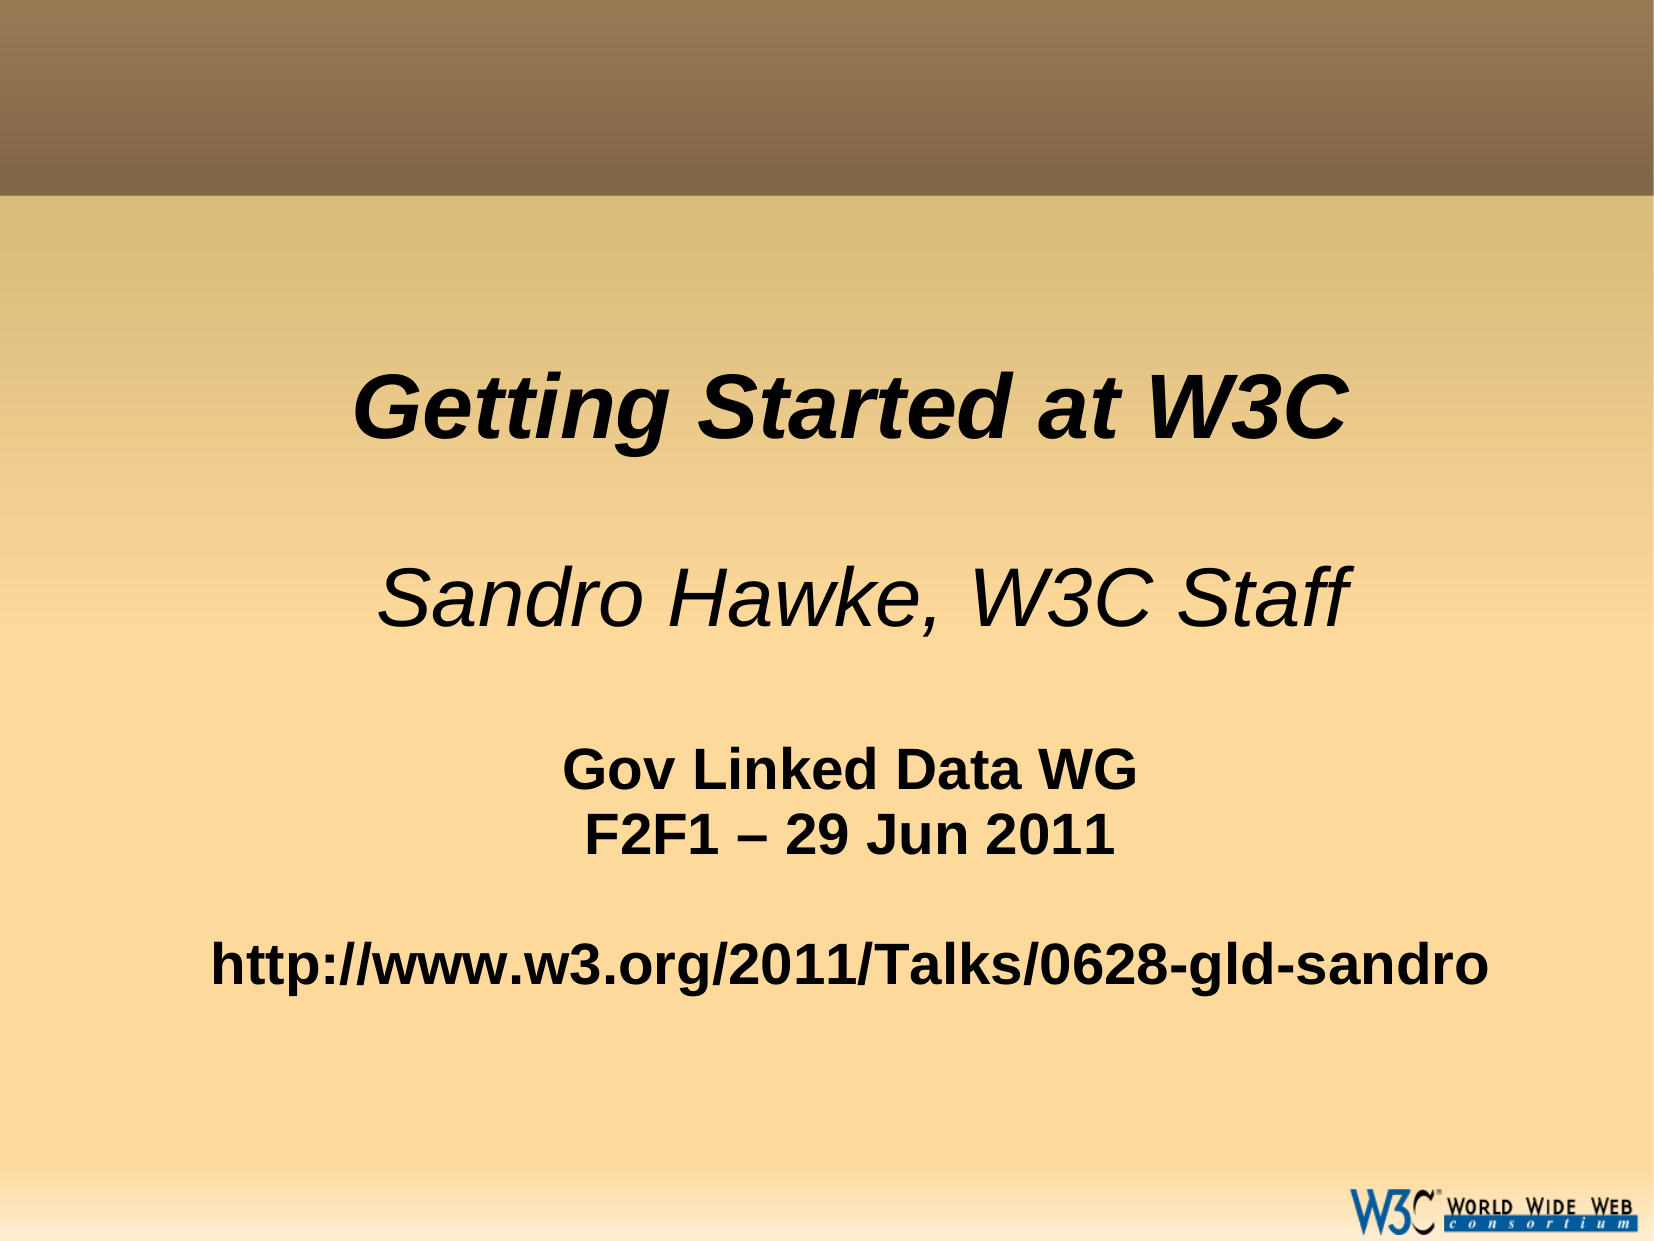

# Getting Started at W3C Sandro Hawke, W3C Staff Gov Linked Data WG F2F1 – 29 Jun 2011 http://www.w3.org/2011/Talks/0628-gld-sandro